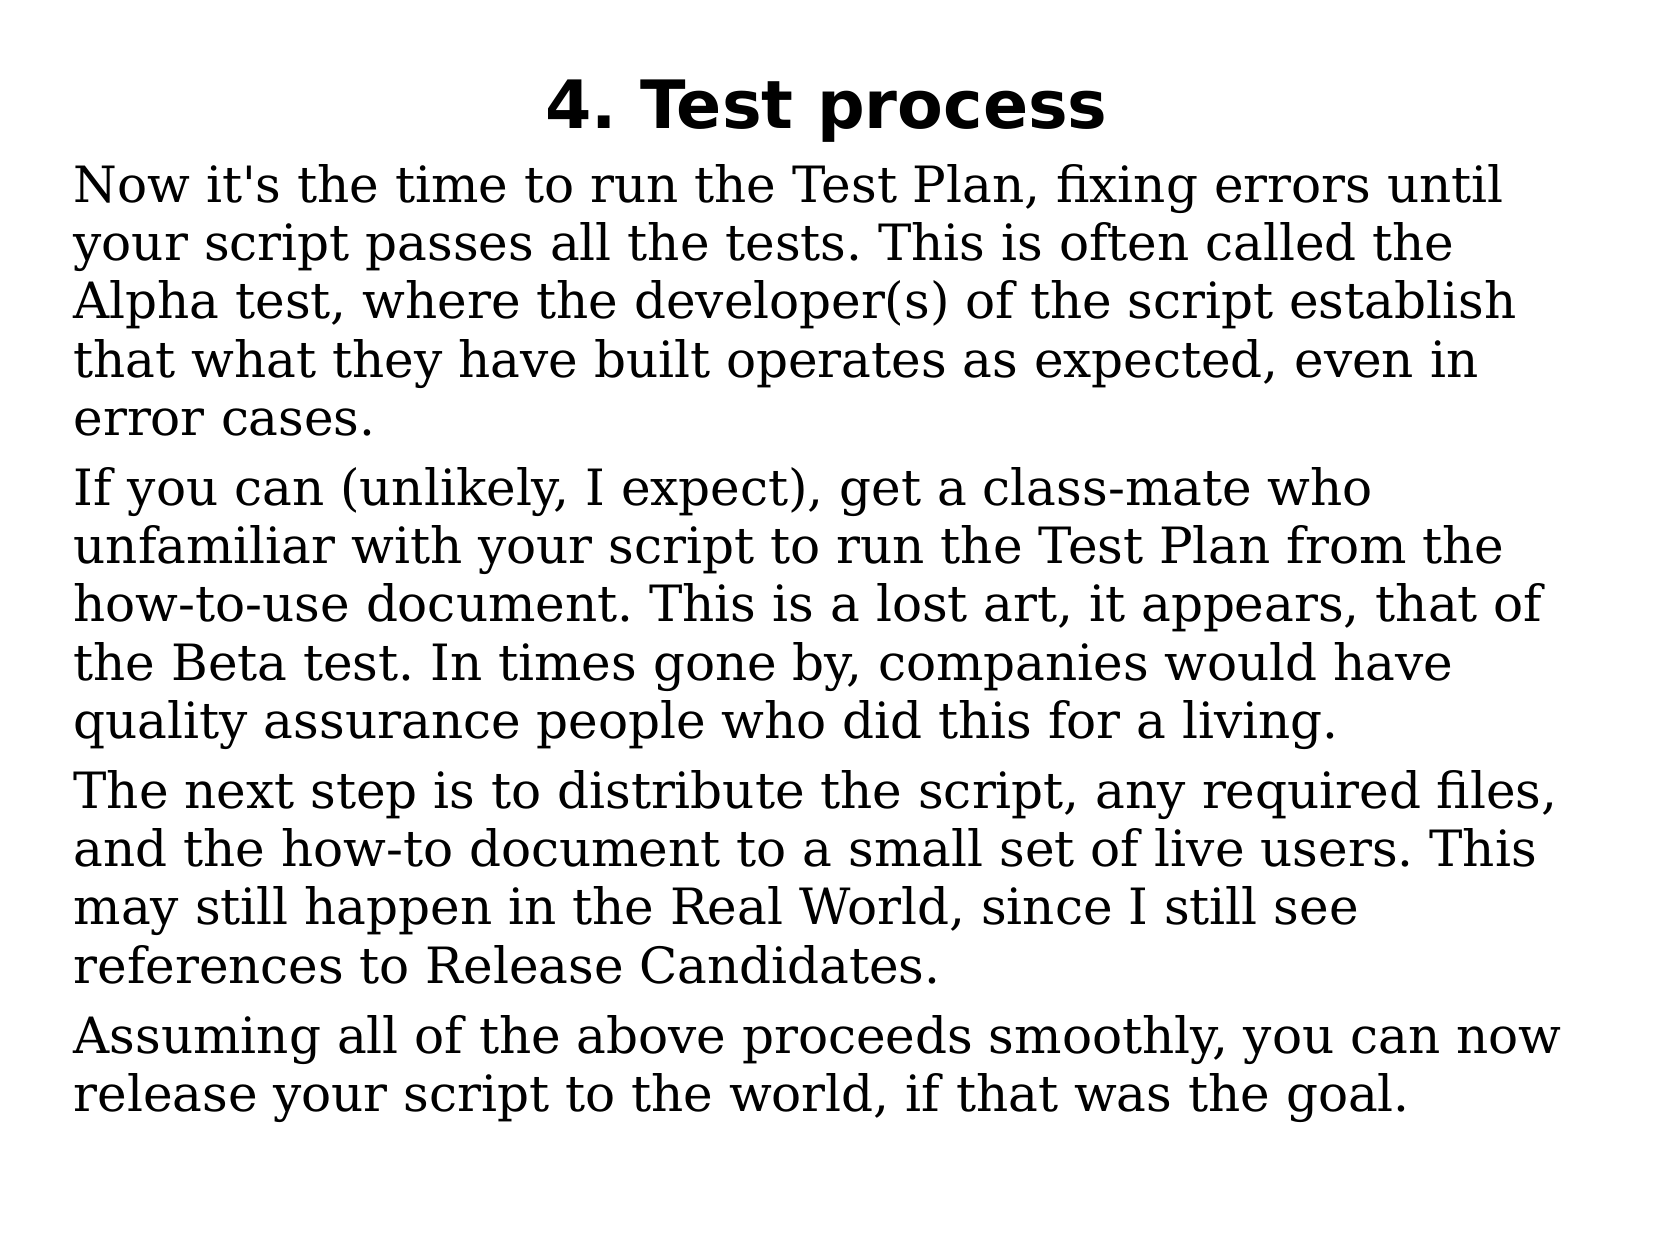

4. Test process
Now it's the time to run the Test Plan, fixing errors until your script passes all the tests. This is often called the Alpha test, where the developer(s) of the script establish that what they have built operates as expected, even in error cases.
If you can (unlikely, I expect), get a class-mate who unfamiliar with your script to run the Test Plan from the how-to-use document. This is a lost art, it appears, that of the Beta test. In times gone by, companies would have quality assurance people who did this for a living.
The next step is to distribute the script, any required files, and the how-to document to a small set of live users. This may still happen in the Real World, since I still see references to Release Candidates.
Assuming all of the above proceeds smoothly, you can now release your script to the world, if that was the goal.